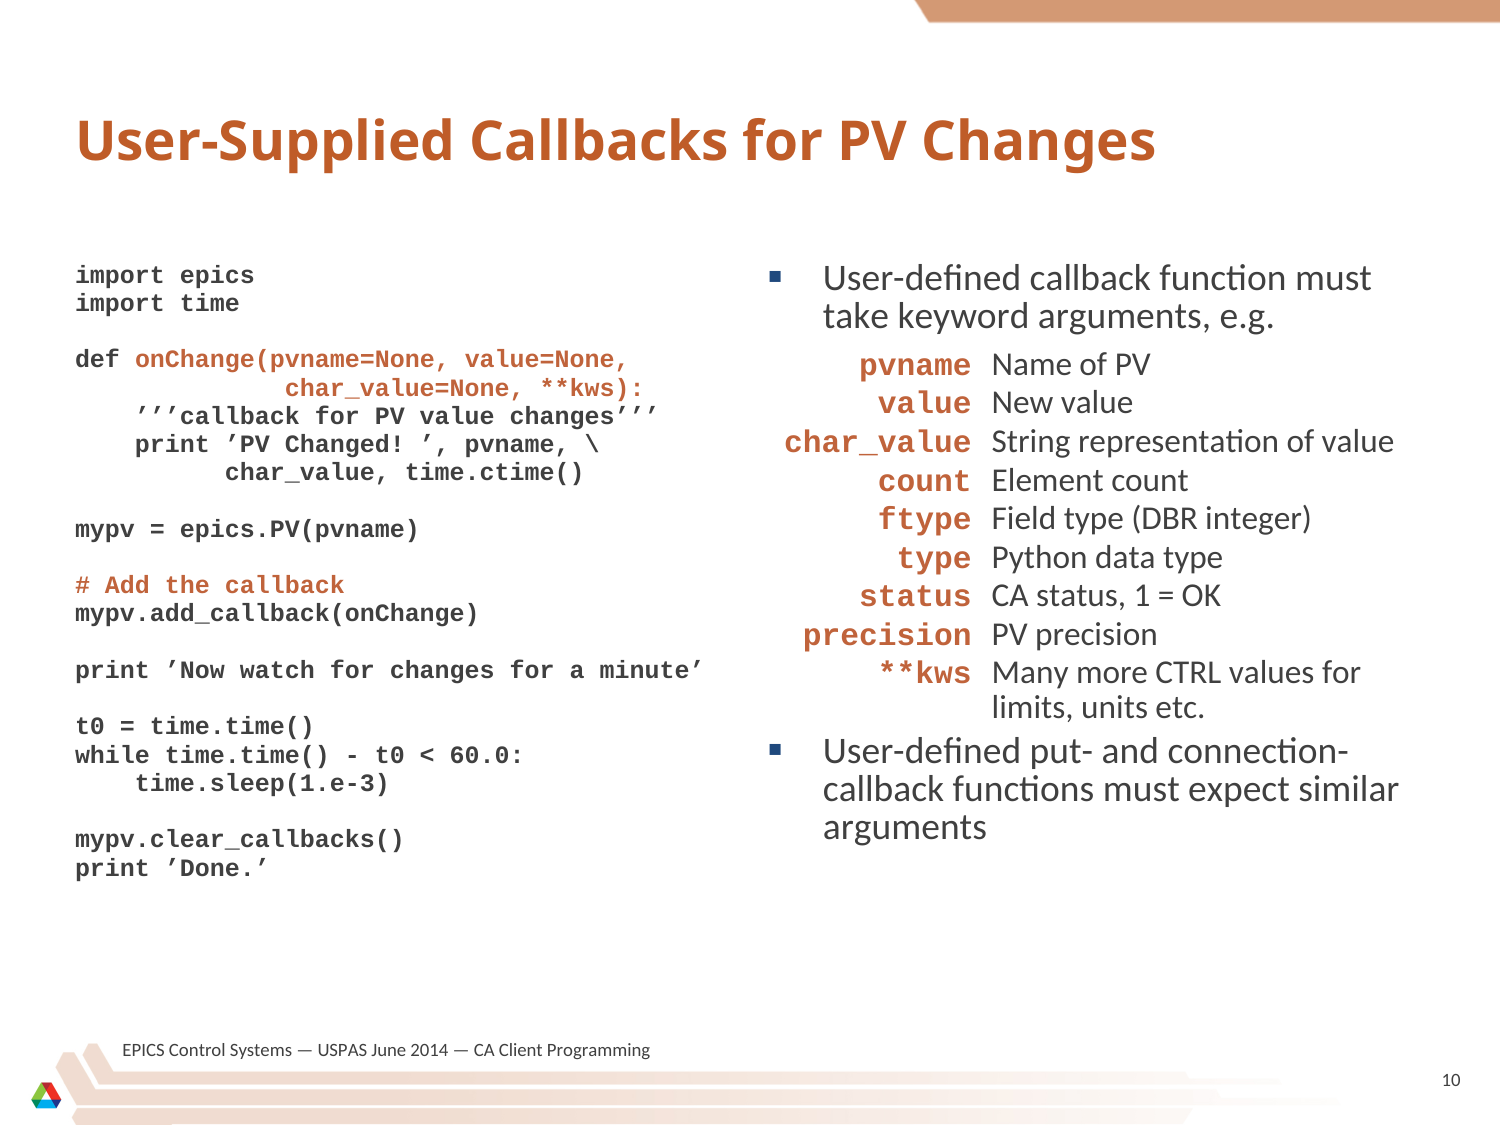

# User-Supplied Callbacks for PV Changes
import epics
import time
def onChange(pvname=None, value=None,
 char_value=None, **kws):
 ’’’callback for PV value changes’’’
 print ’PV Changed! ’, pvname, \
 char_value, time.ctime()
mypv = epics.PV(pvname)
# Add the callback
mypv.add_callback(onChange)
print ’Now watch for changes for a minute’
t0 = time.time()
while time.time() - t0 < 60.0:
 time.sleep(1.e-3)
mypv.clear_callbacks()
print ’Done.’
User-defined callback function must take keyword arguments, e.g.
 	pvname	Name of PV
 	value	New value
 	char_value	String representation of value
 	count	Element count
 	ftype	Field type (DBR integer)
 	type	Python data type
 	status	CA status, 1 = OK
 	precision	PV precision
 	**kws	Many more CTRL values for limits, units etc.
User-defined put- and connection- callback functions must expect similar arguments
EPICS Control Systems — USPAS June 2014 — CA Client Programming
10